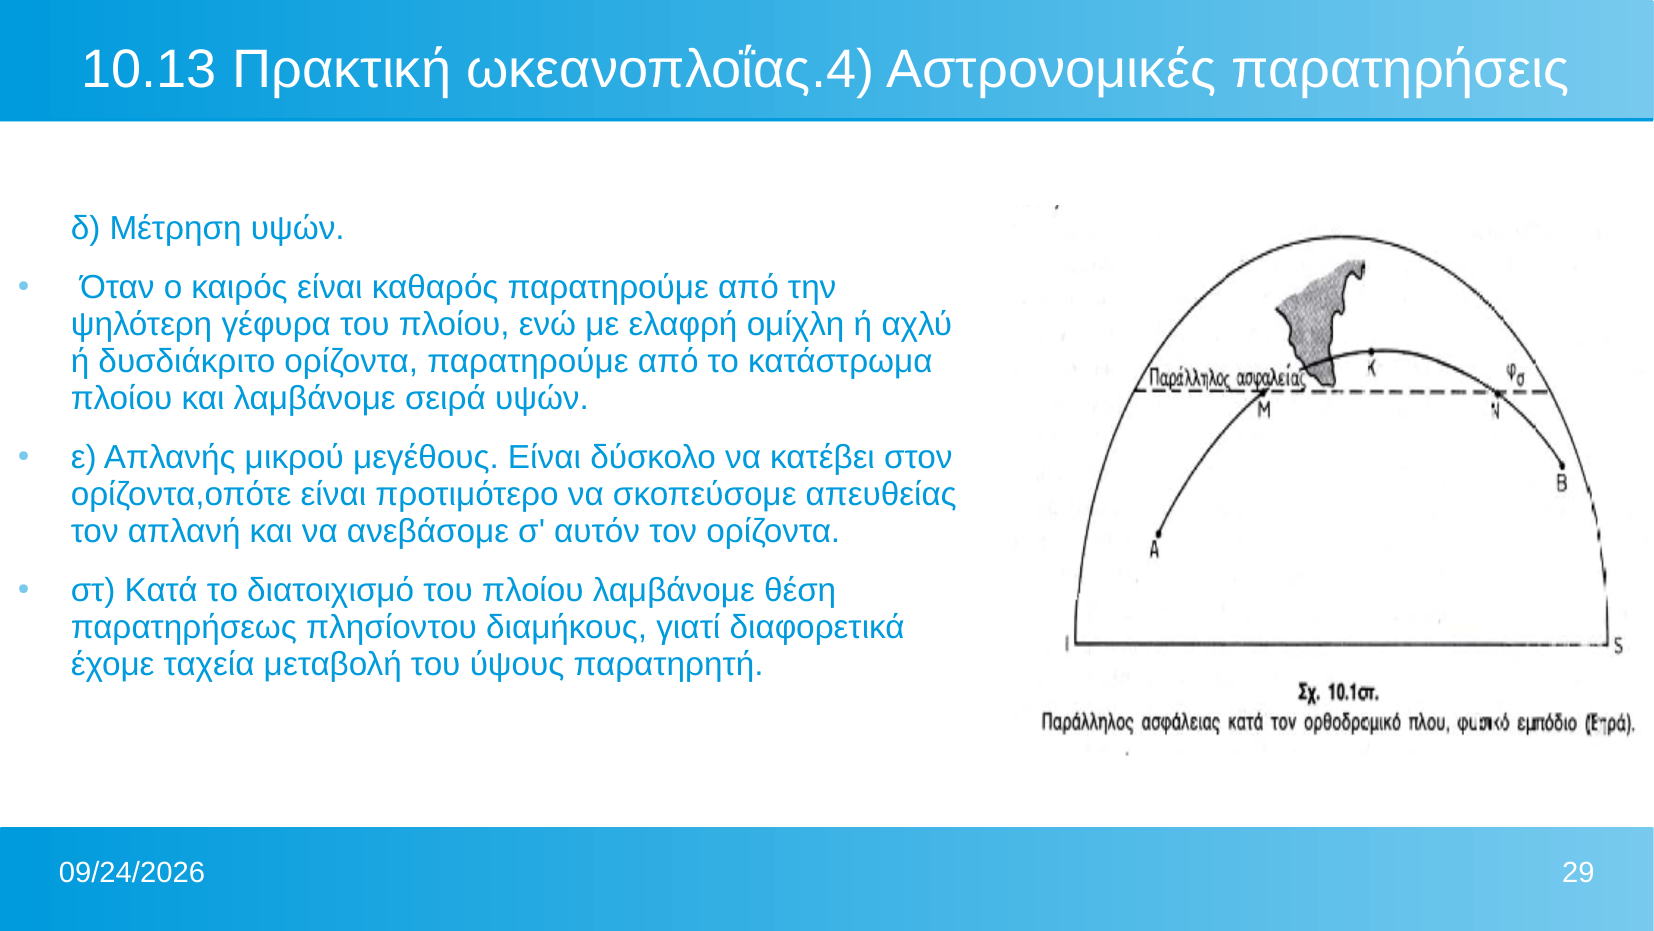

# 10.13 Πρακτική ωκεανοπλοΐας.4) Αστρονομικές παρατηρήσεις
δ) Μέτρηση υψών.
 Όταν ο καιρός είναι καθαρός παρατηρούμε από την ψηλότερη γέφυρα του πλοίου, ενώ με ελαφρή ομίχλη ή αχλύ ή δυσδιάκριτο ορίζοντα, παρατηρούμε από το κατάστρωμα πλοίου και λαμβάνομε σειρά υψών.
ε) Απλανής μικρού μεγέθους. Είναι δύσκολο να κατέβει στον ορίζοντα,οπότε είναι προτιμότερο να σκοπεύσομε απευθείας τον απλανή και να ανεβάσομε σ' αυτόν τον ορίζοντα.
στ) Κατά το διατοιχισμό του πλοίου λαμβάνομε θέση παρατηρήσεως πλησίοντου διαμήκους, γιατί διαφορετικά έχομε ταχεία μεταβολή του ύψους παρατηρητή.
29